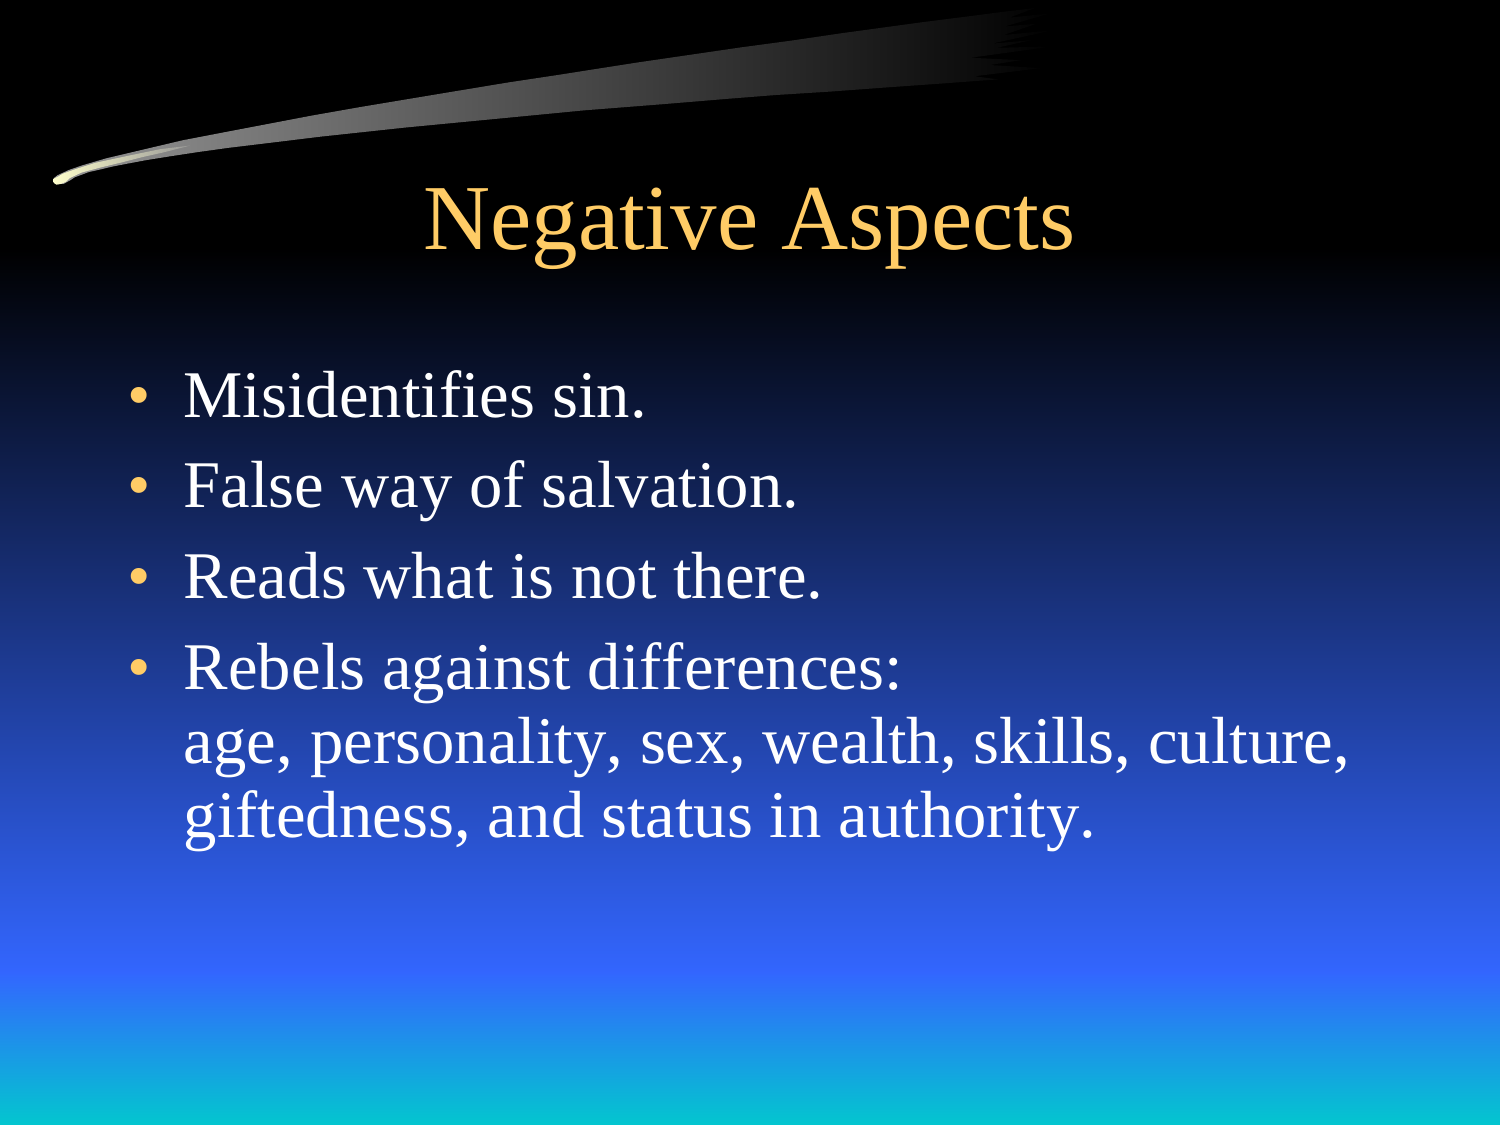

# Negative Aspects
Misidentifies sin.
False way of salvation.
Reads what is not there.
Rebels against differences:
age, personality, sex, wealth, skills, culture, giftedness, and status in authority.